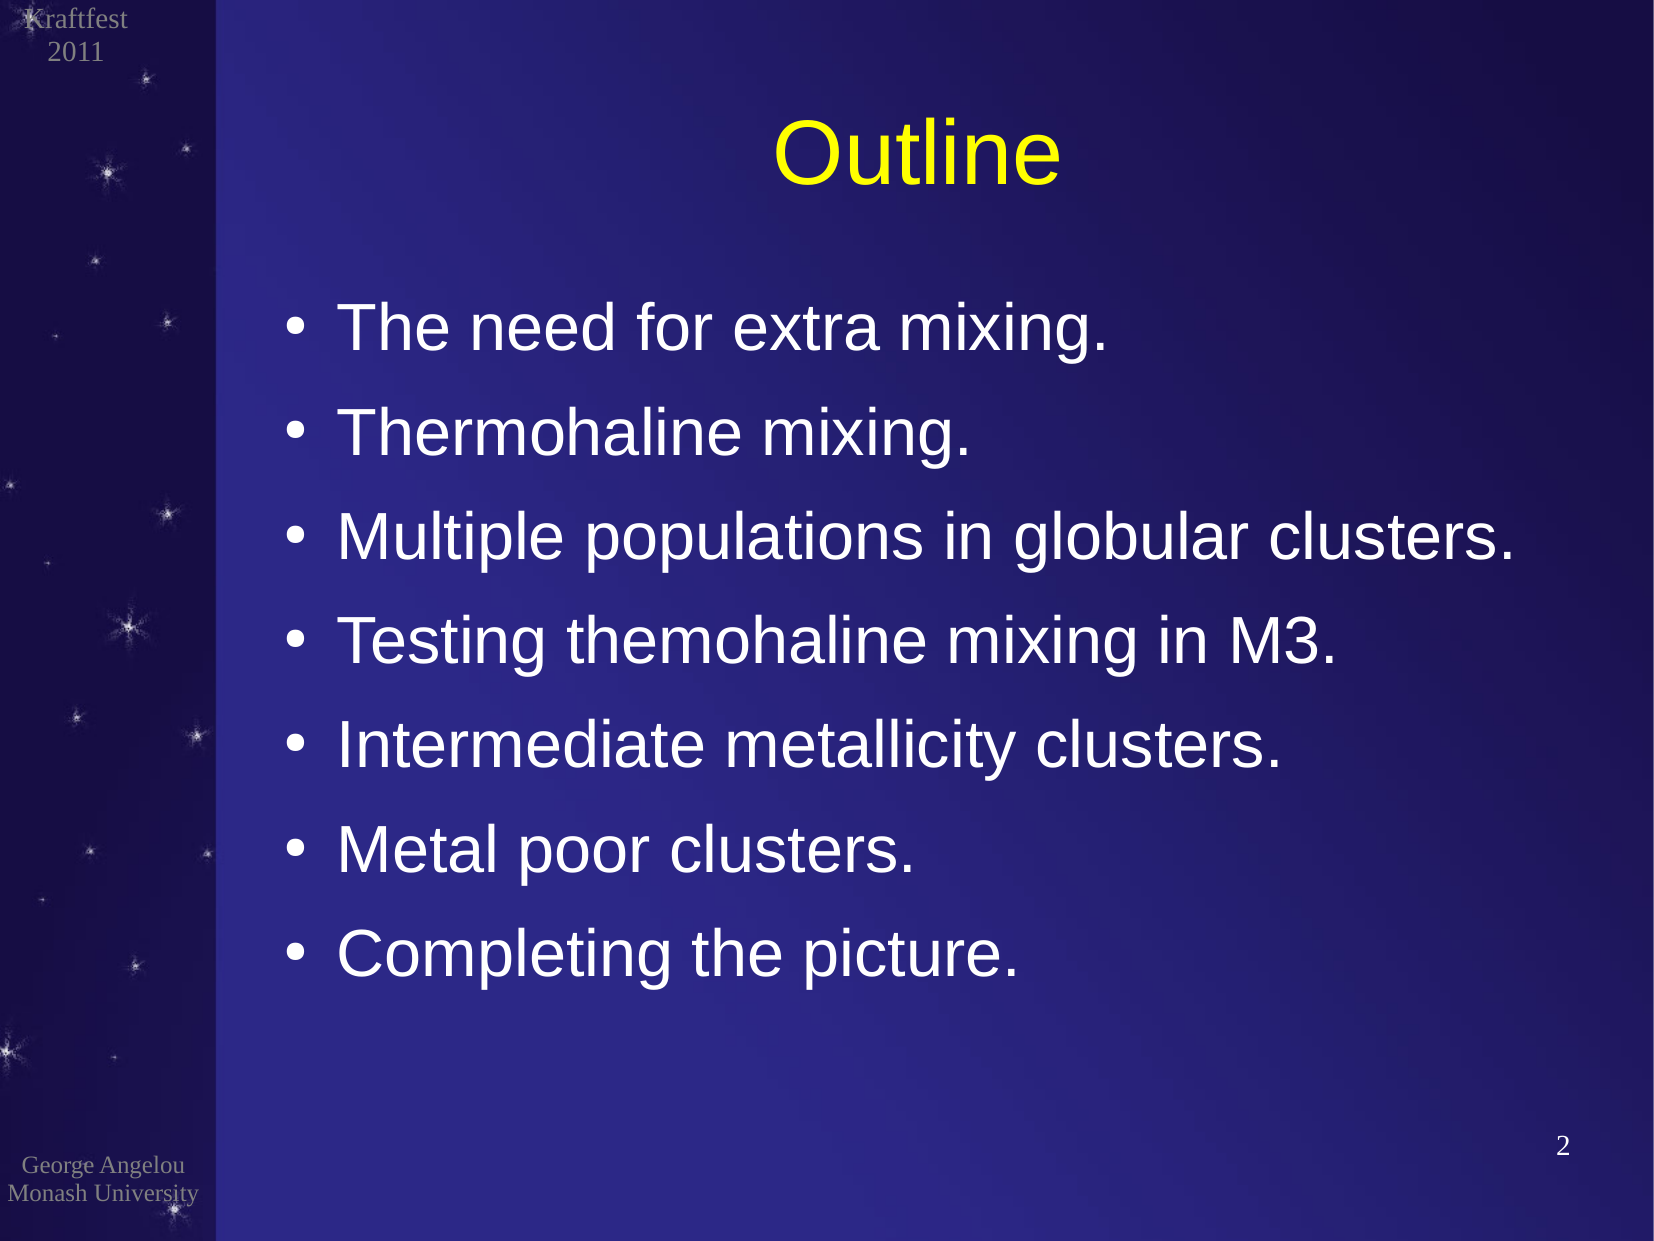

# Outline
The need for extra mixing.
Thermohaline mixing.
Multiple populations in globular clusters.
Testing themohaline mixing in M3.
Intermediate metallicity clusters.
Metal poor clusters.
Completing the picture.
2